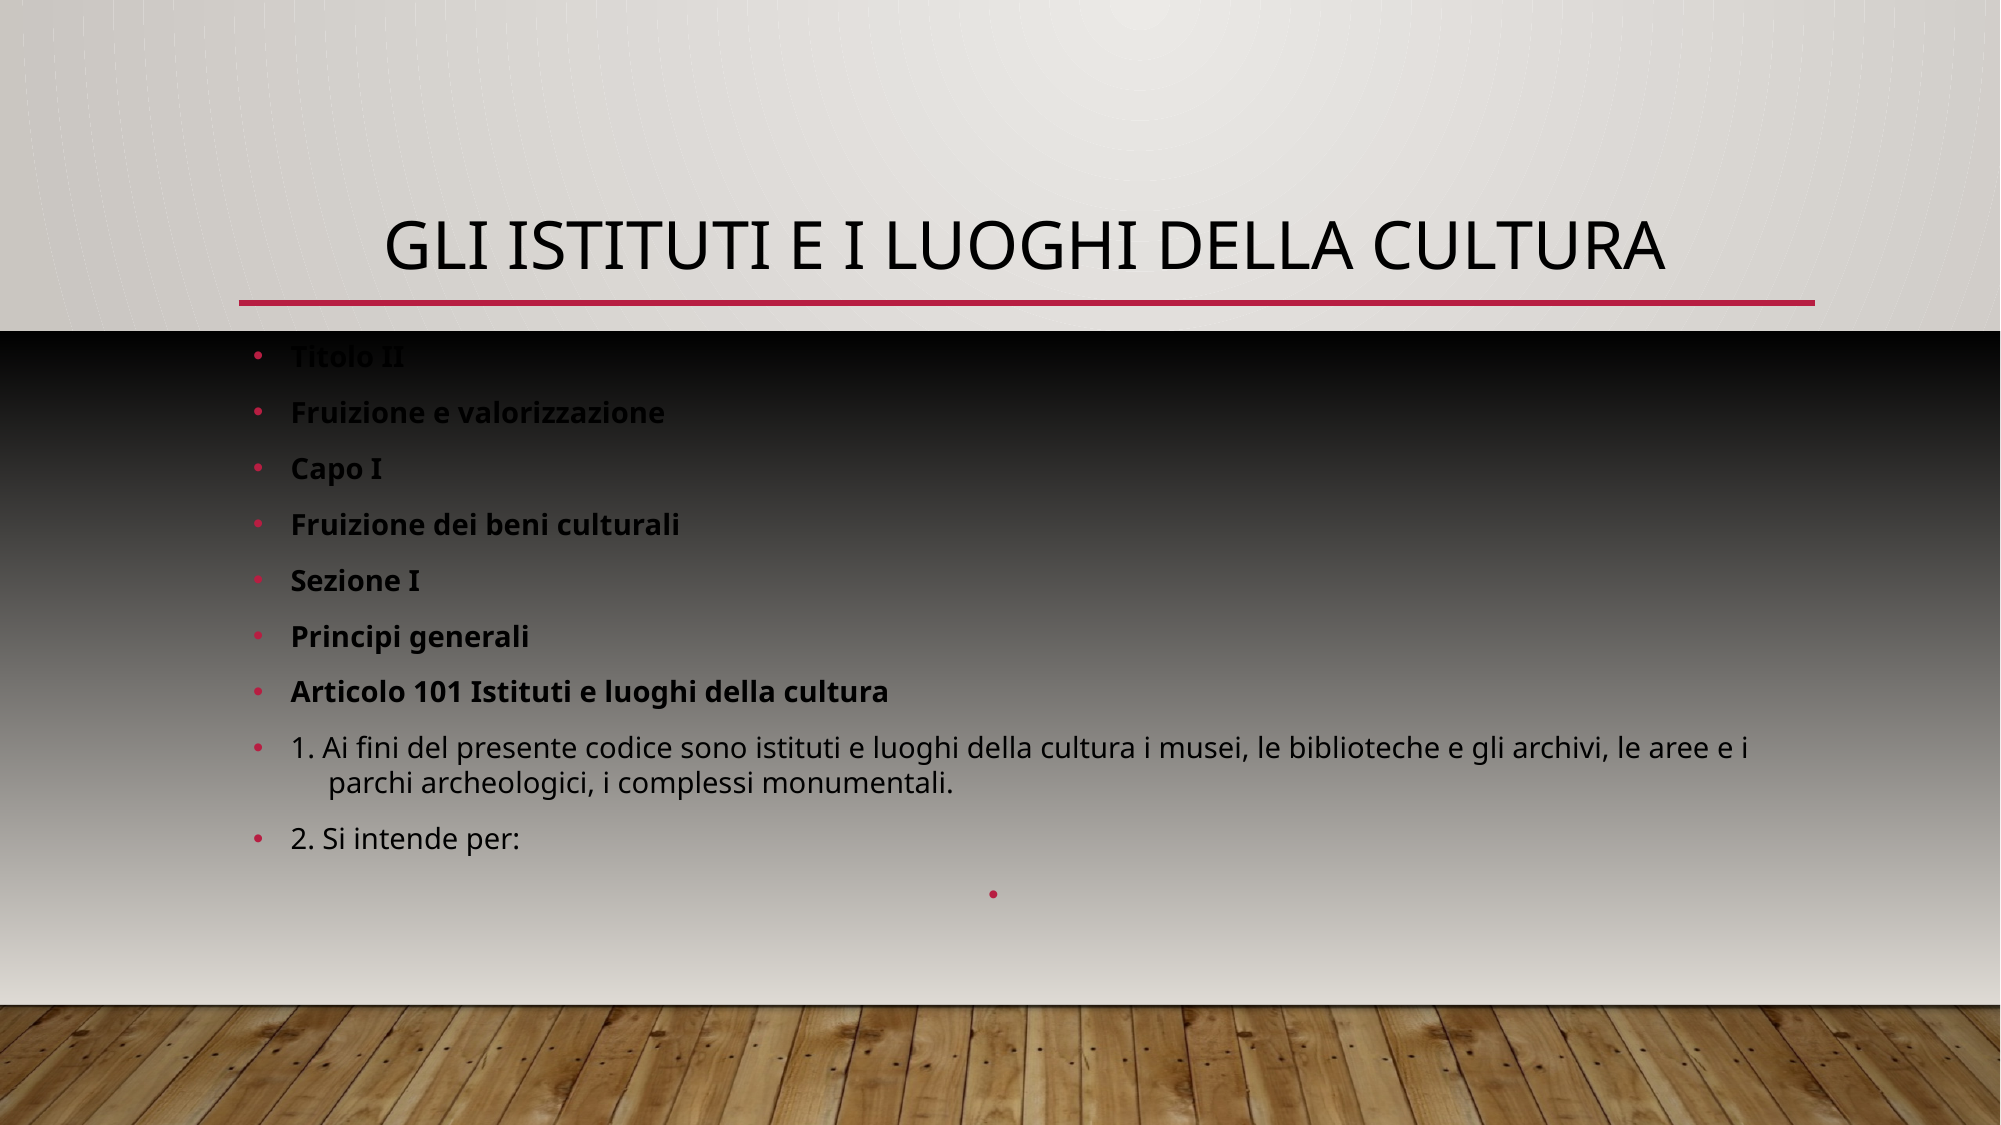

# Gli istituti e i luoghi della cultura
Titolo II
Fruizione e valorizzazione
Capo I
Fruizione dei beni culturali
Sezione I
Principi generali
Articolo 101 Istituti e luoghi della cultura
1. Ai fini del presente codice sono istituti e luoghi della cultura i musei, le biblioteche e gli archivi, le aree e i parchi archeologici, i complessi monumentali.
2. Si intende per: